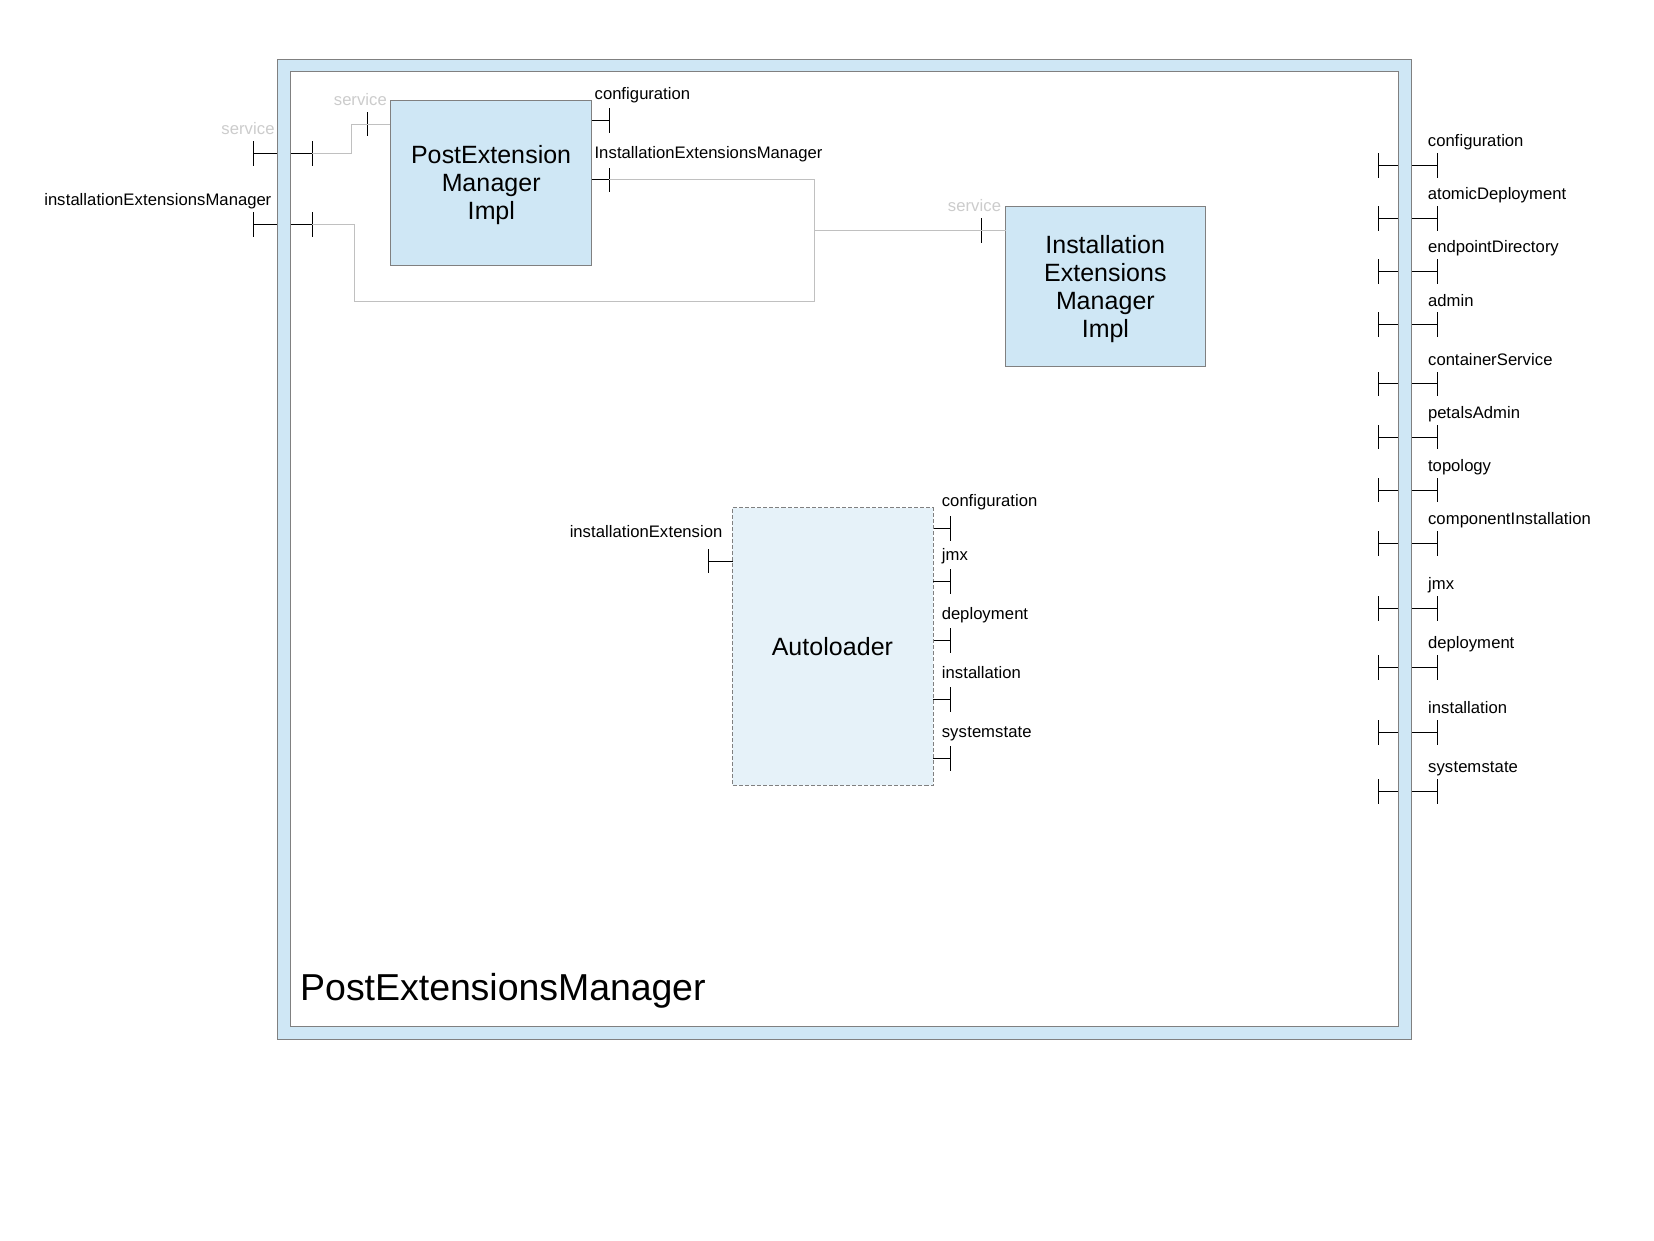

configuration
service
PostExtension
Manager
Impl
service
configuration
InstallationExtensionsManager
atomicDeployment
installationExtensionsManager
service
Installation
Extensions
Manager
Impl
endpointDirectory
admin
containerService
petalsAdmin
topology
configuration
componentInstallation
Autoloader
installationExtension
jmx
jmx
deployment
deployment
installation
installation
systemstate
systemstate
PostExtensionsManager